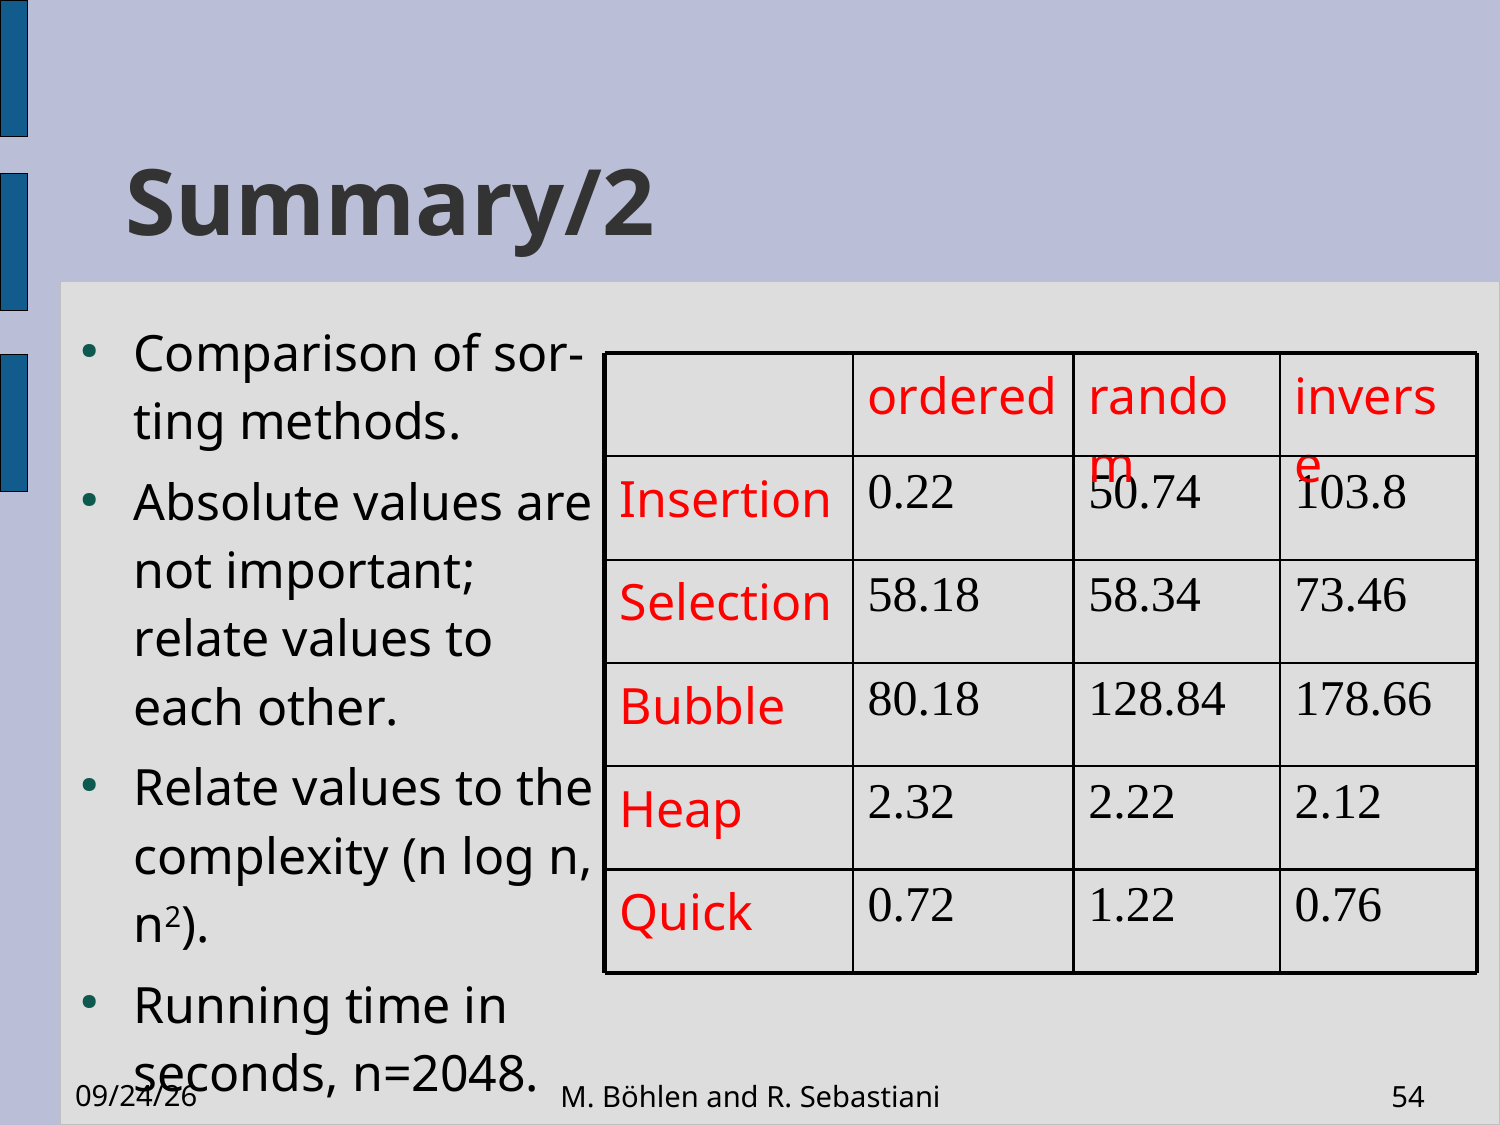

# Summary/2
Comparison of sor-ting methods.
Absolute values are not important; relate values to each other.
Relate values to the complexity (n log n, n2).
Running time in seconds, n=2048.
ordered
random
inverse
Insertion
0.22
50.74
103.8
Selection
58.18
58.34
73.46
Bubble
80.18
128.84
178.66
Heap
2.32
2.22
2.12
Quick
0.72
1.22
0.76
M. Böhlen and R. Sebastiani
54